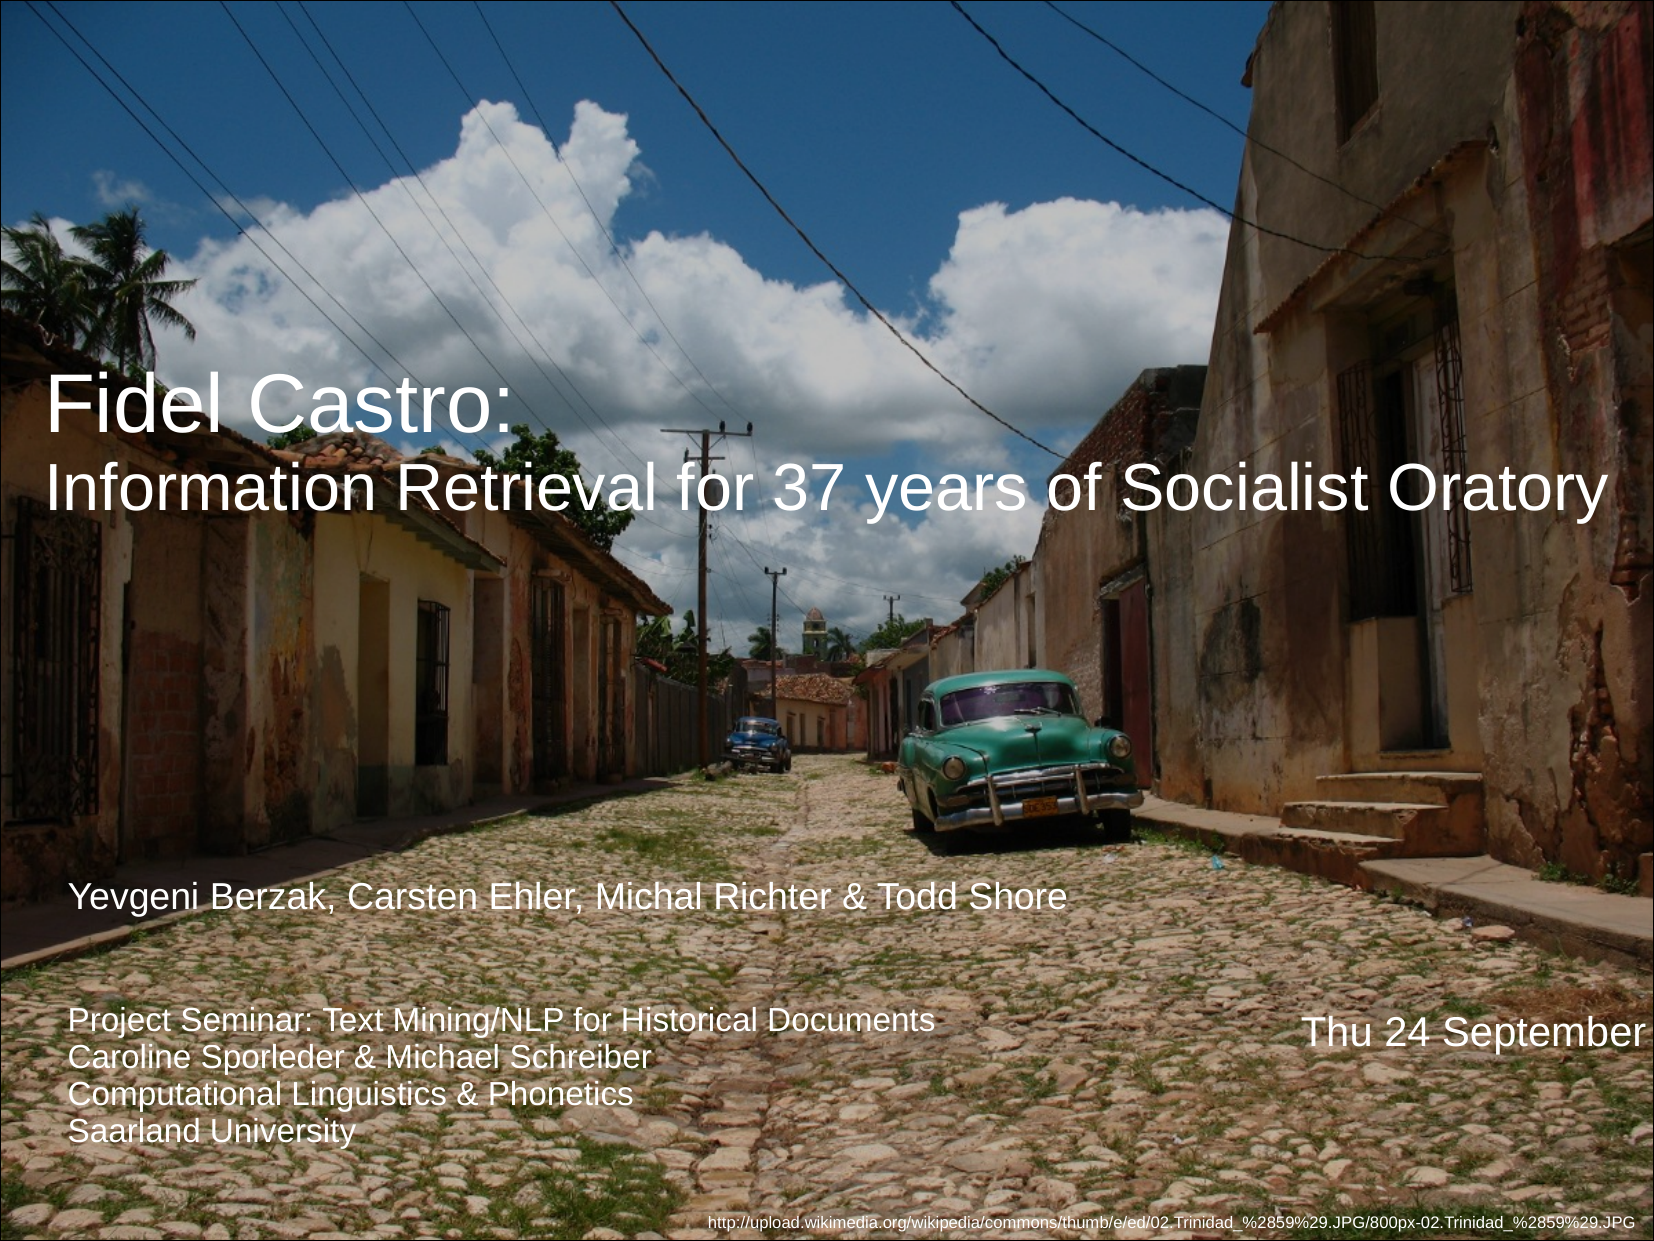

Fidel Castro:
Information Retrieval for 37 years of Socialist Oratory
Yevgeni Berzak, Carsten Ehler, Michal Richter & Todd Shore
Project Seminar: Text Mining/NLP for Historical Documents
Caroline Sporleder & Michael Schreiber
Computational Linguistics & Phonetics
Saarland University
http://upload.wikimedia.org/wikipedia/commons/thumb/e/ed/02.Trinidad_%2859%29.JPG/800px-02.Trinidad_%2859%29.JPG